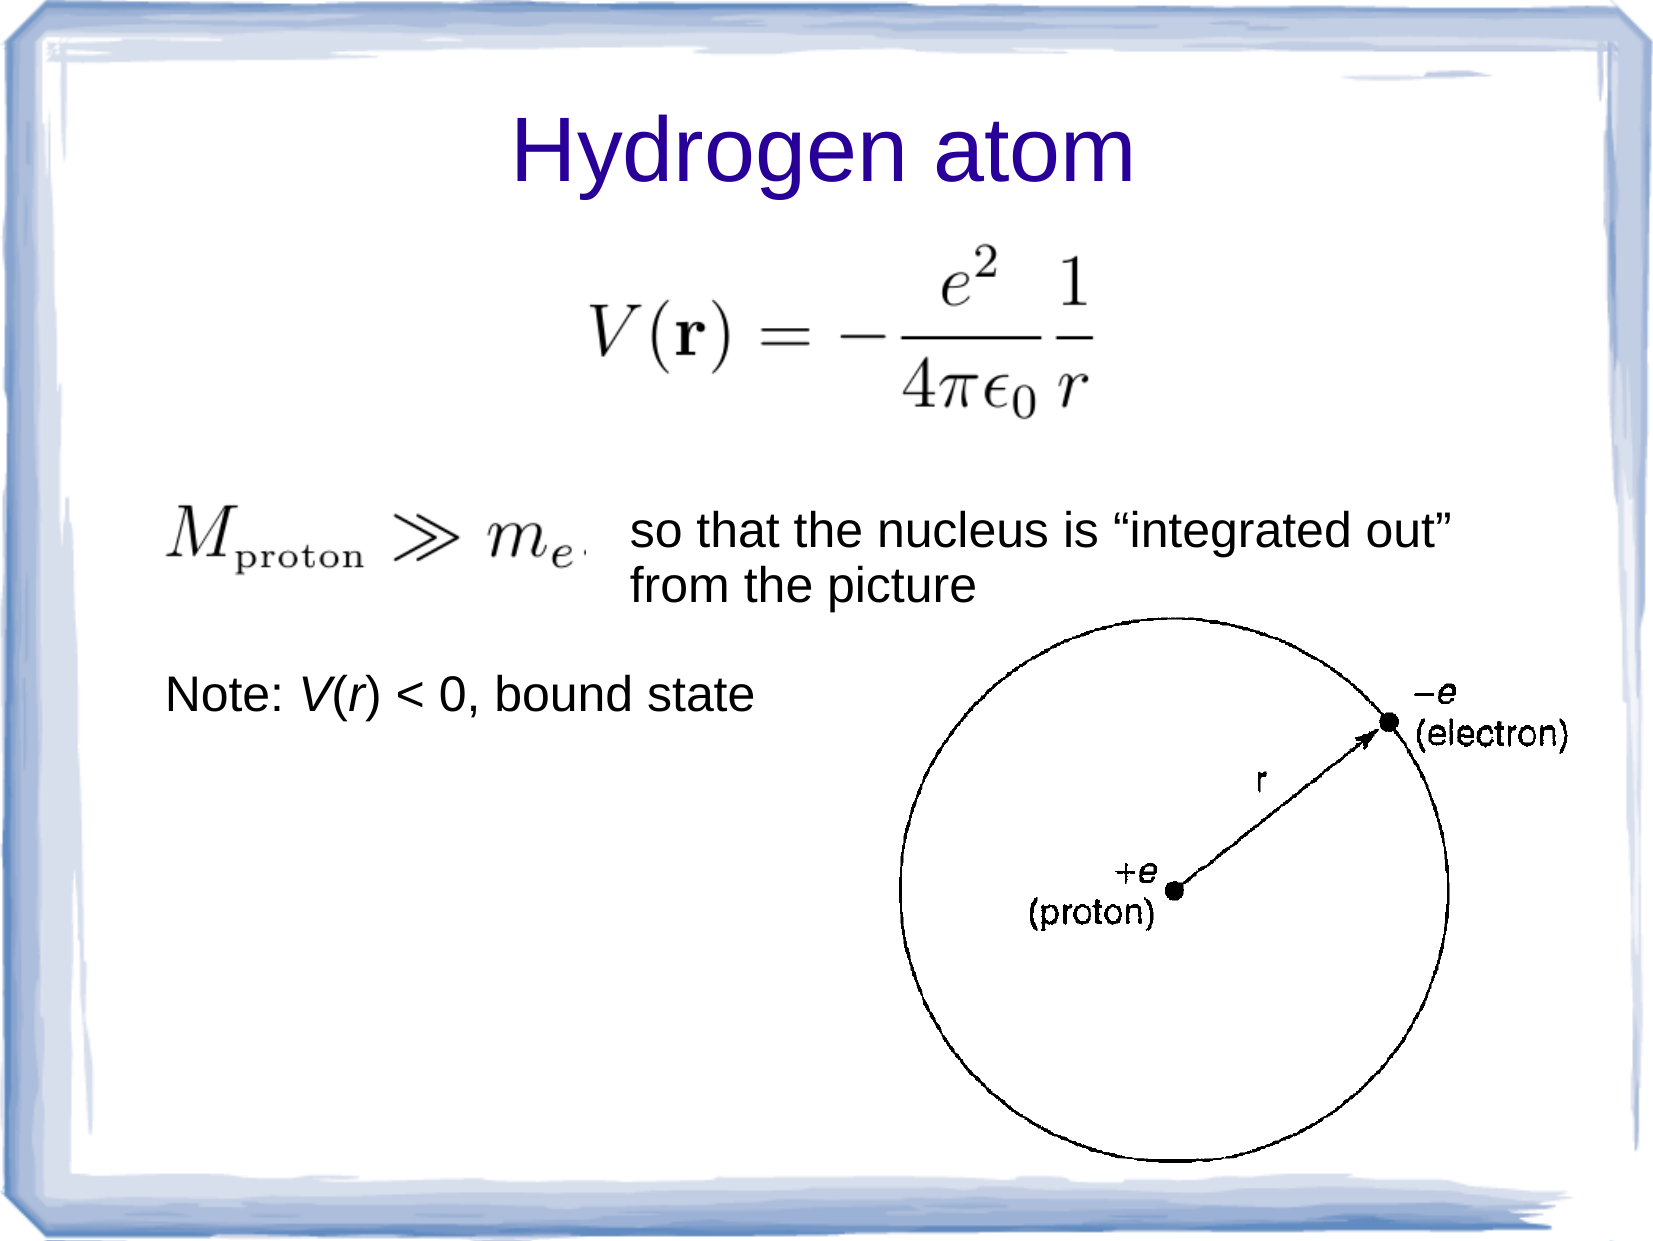

# Hydrogen atom
so that the nucleus is “integrated out” from the picture
Note: V(r) < 0, bound state
60